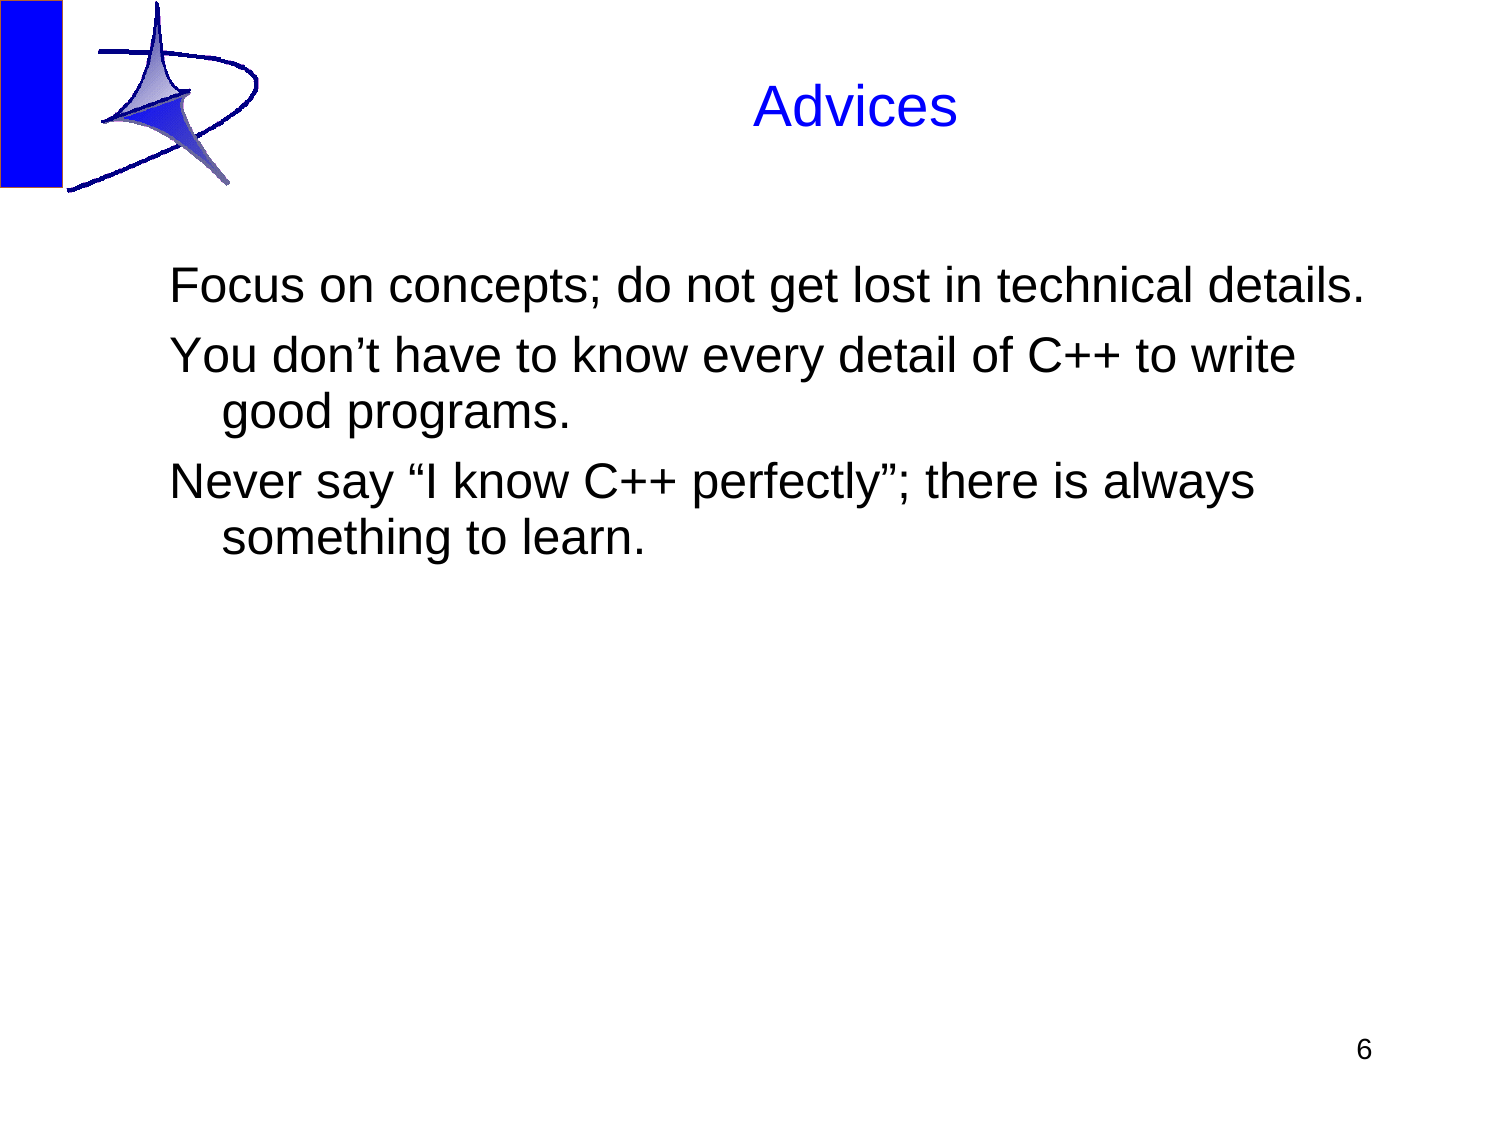

# Advices
Focus on concepts; do not get lost in technical details.
You don’t have to know every detail of C++ to write good programs.
Never say “I know C++ perfectly”; there is always something to learn.
6